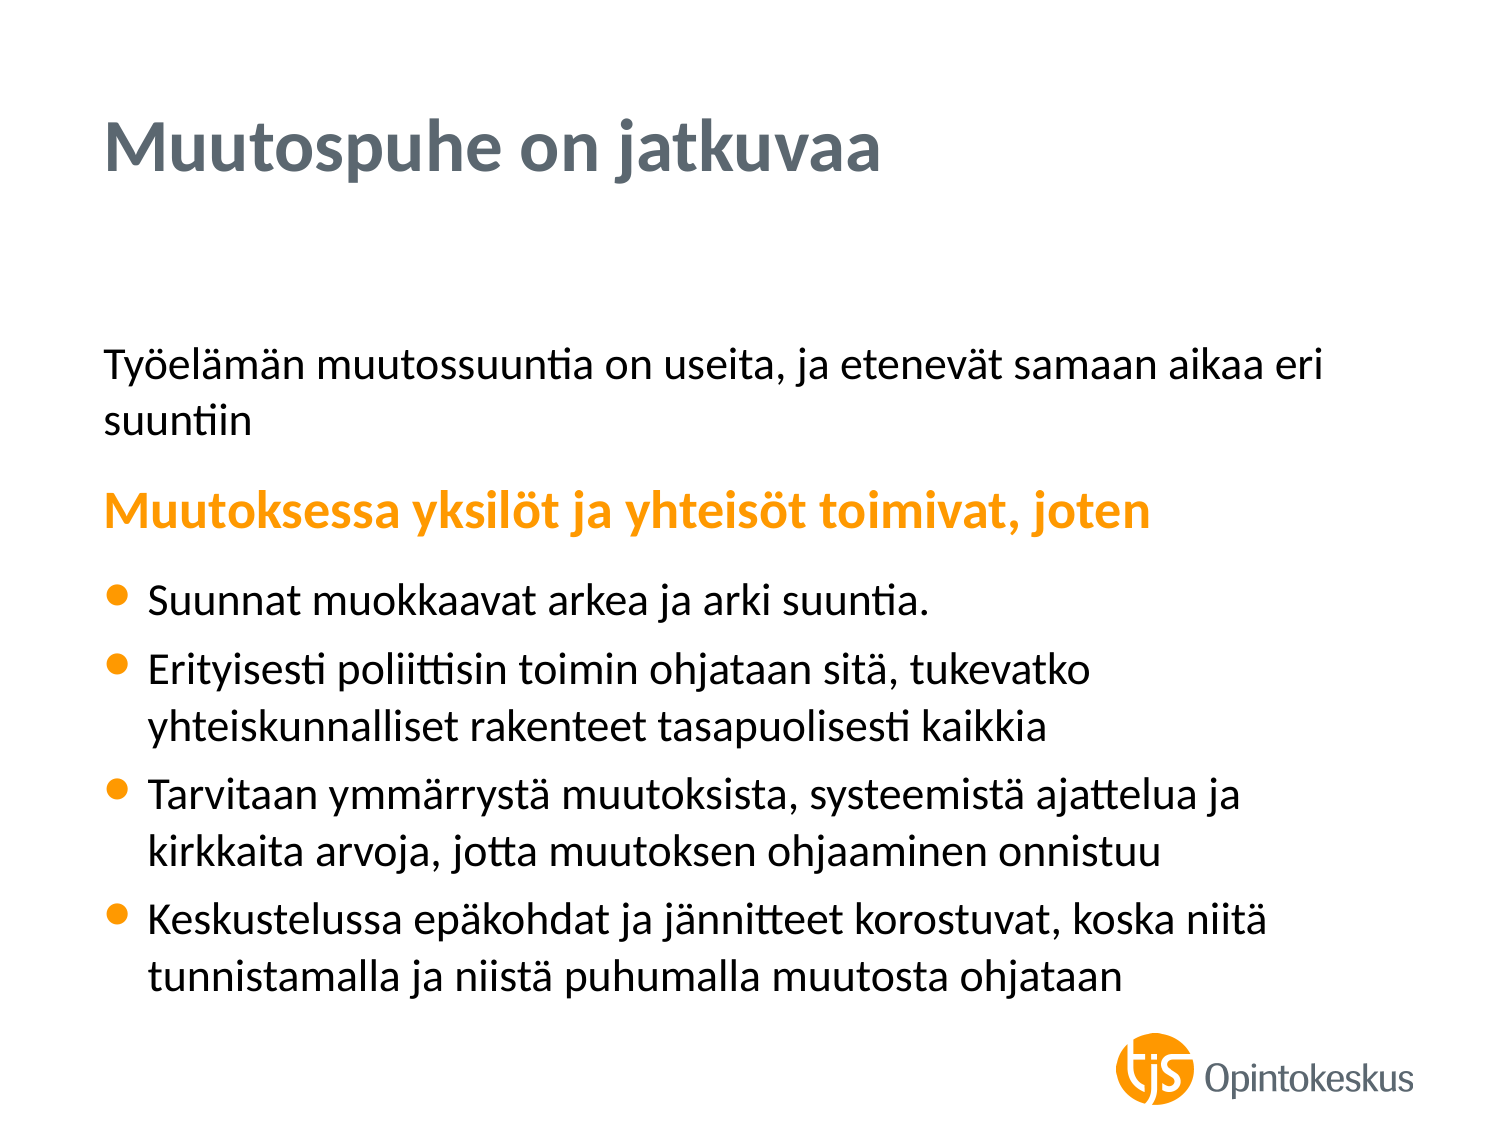

Muutospuhe on jatkuvaa
# Työelämän muutossuuntia on useita, ja etenevät samaan aikaa eri suuntiin
Muutoksessa yksilöt ja yhteisöt toimivat, joten
Suunnat muokkaavat arkea ja arki suuntia.
Erityisesti poliittisin toimin ohjataan sitä, tukevatko yhteiskunnalliset rakenteet tasapuolisesti kaikkia
Tarvitaan ymmärrystä muutoksista, systeemistä ajattelua ja kirkkaita arvoja, jotta muutoksen ohjaaminen onnistuu
Keskustelussa epäkohdat ja jännitteet korostuvat, koska niitä tunnistamalla ja niistä puhumalla muutosta ohjataan